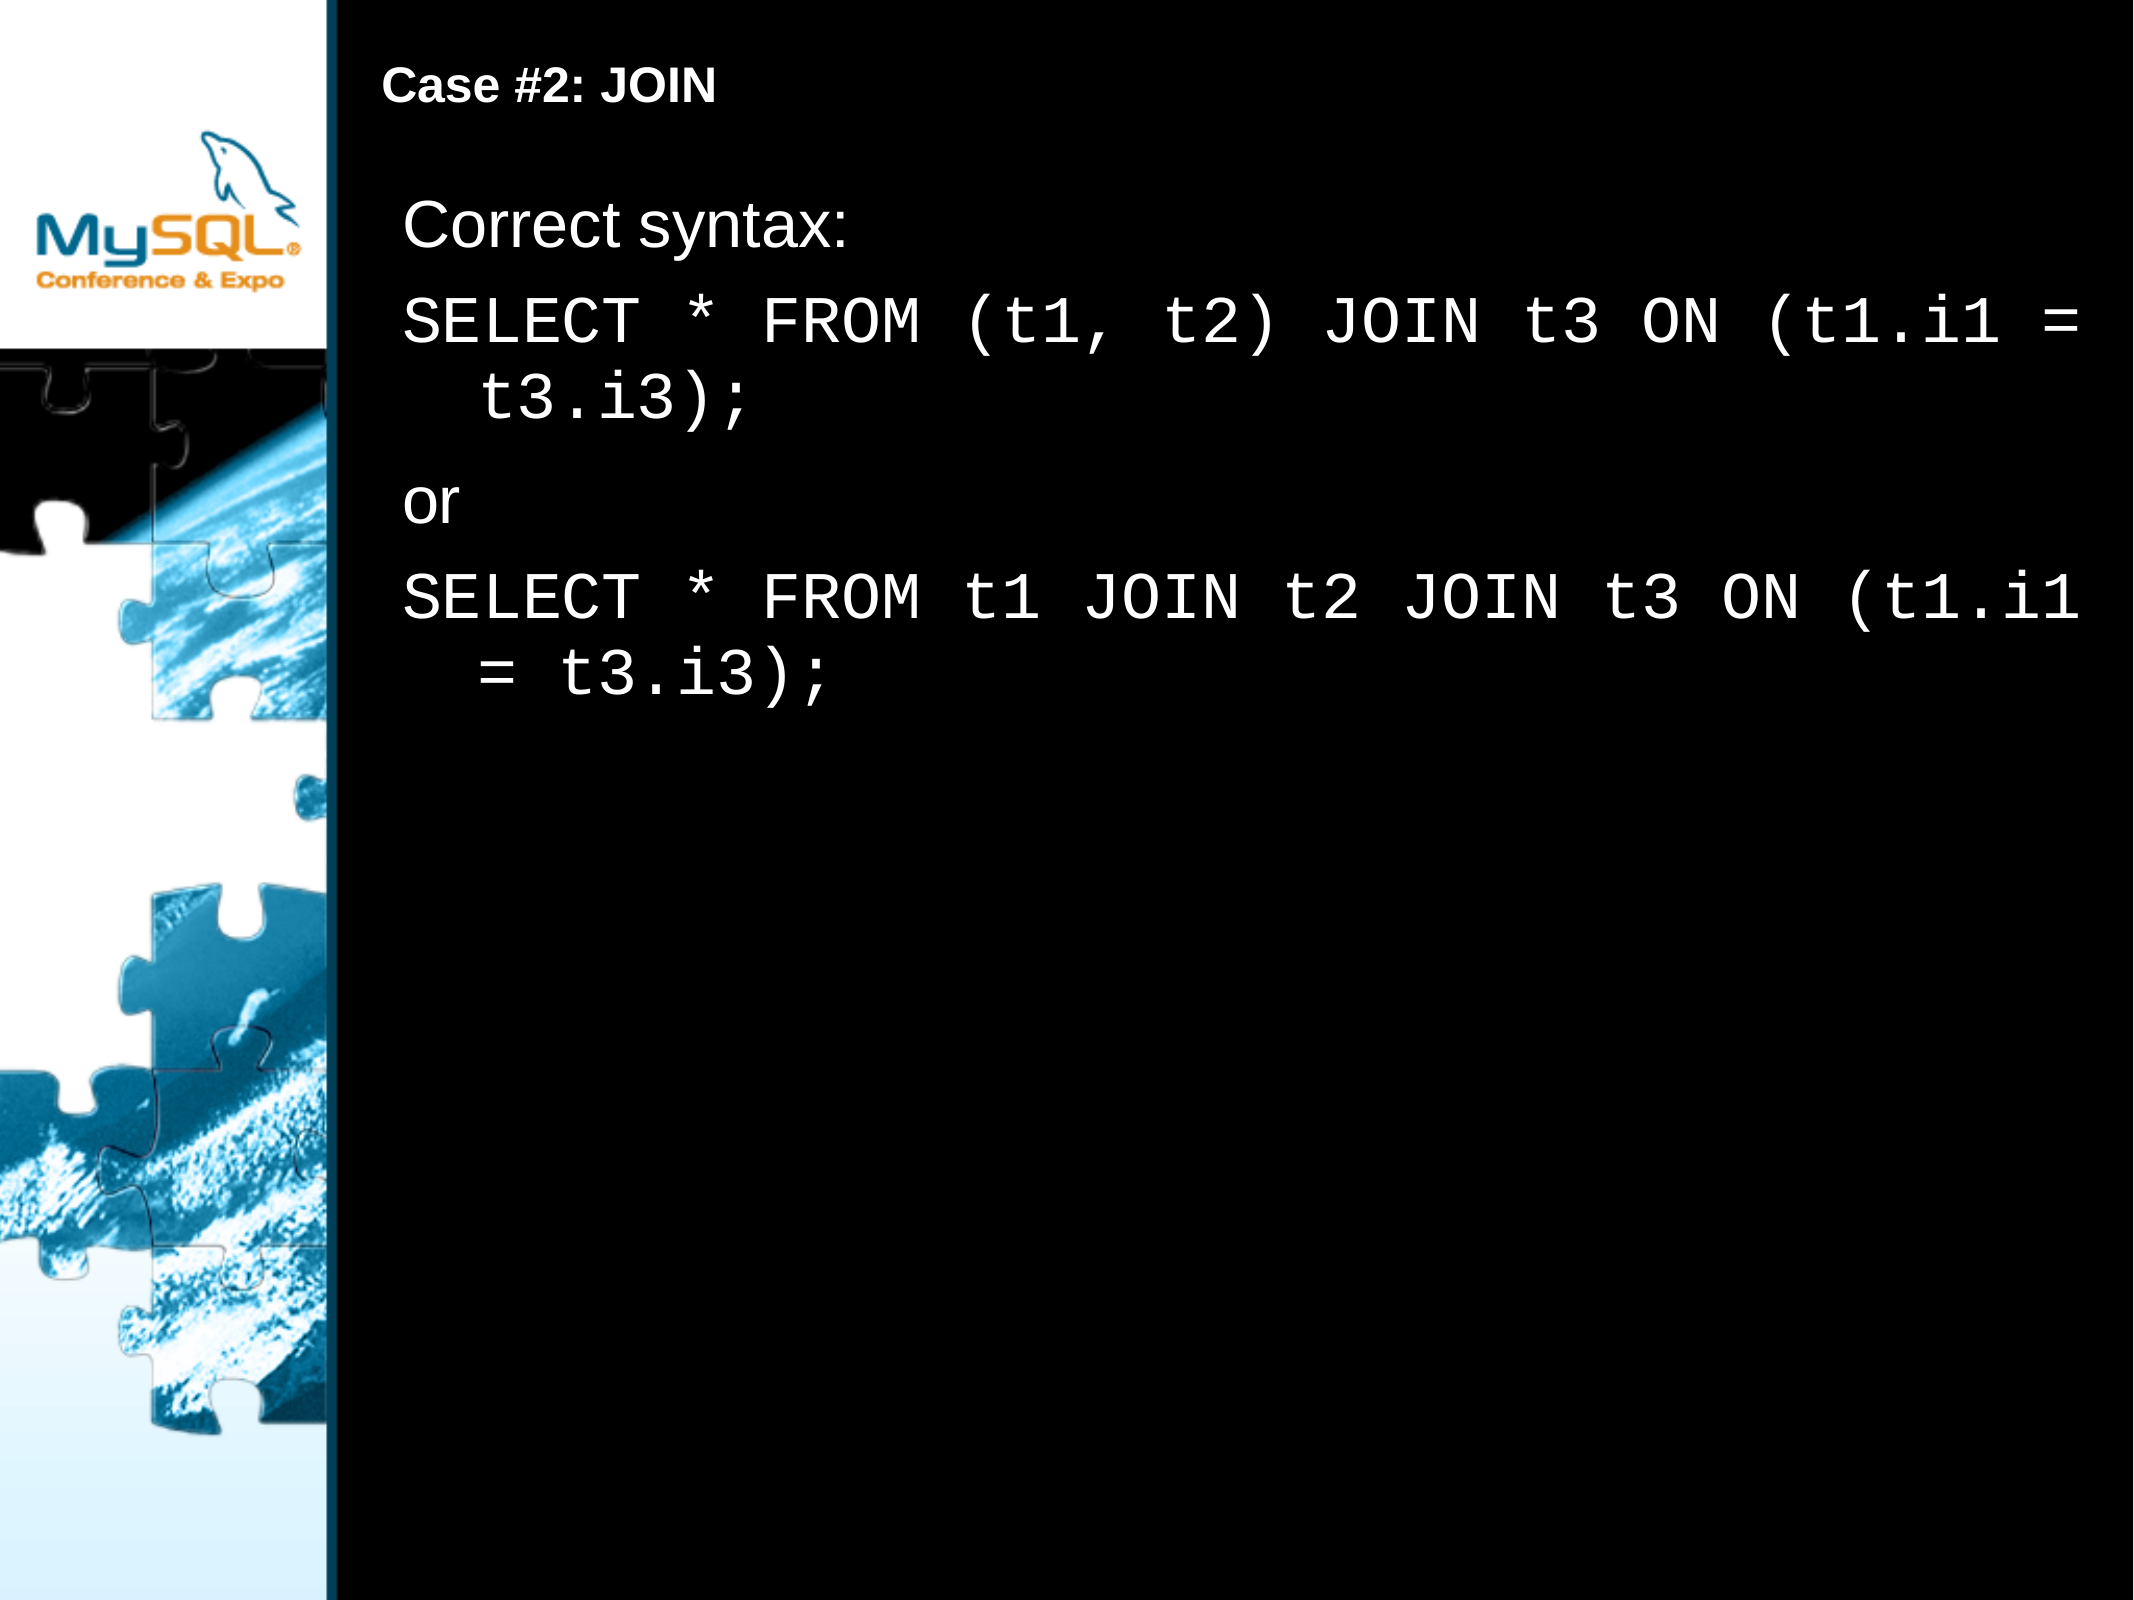

# Case #2: JOIN
Correct syntax:
SELECT * FROM (t1, t2) JOIN t3 ON (t1.i1 = t3.i3);
or
SELECT * FROM t1 JOIN t2 JOIN t3 ON (t1.i1 = t3.i3);